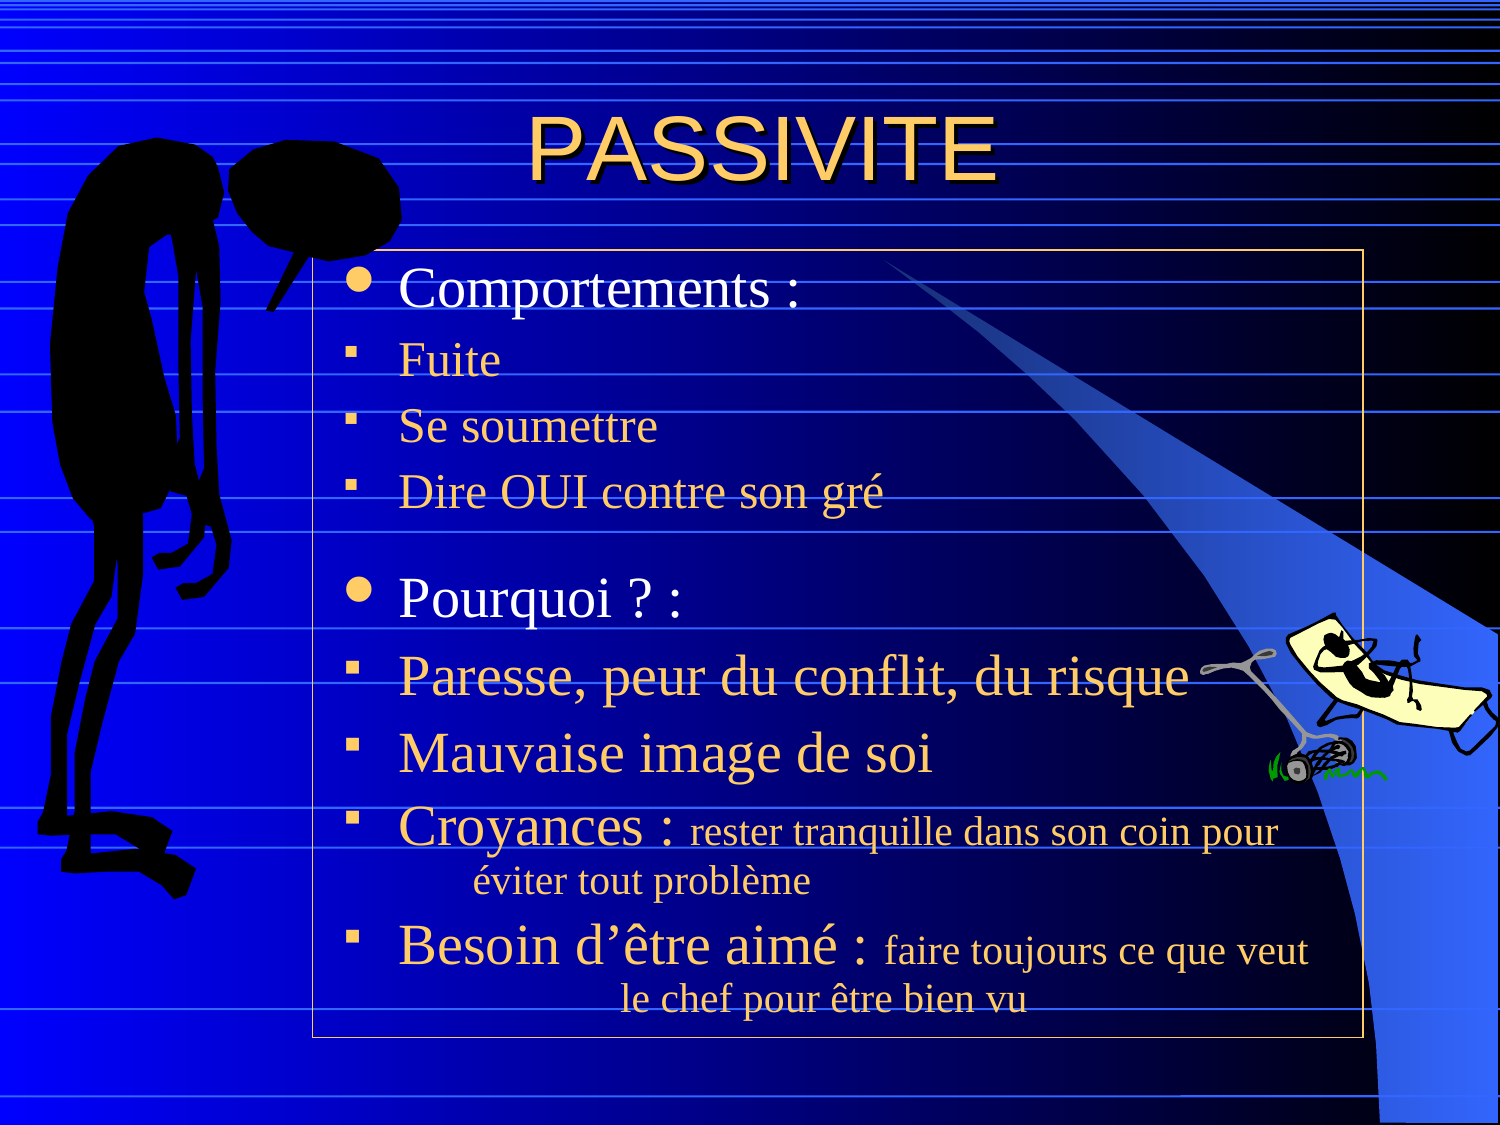

# PASSIVITE
Comportements :
Fuite
Se soumettre
Dire OUI contre son gré
Pourquoi ? :
Paresse, peur du conflit, du risque
Mauvaise image de soi
Croyances : rester tranquille dans son coin pour 	éviter tout problème
Besoin d’être aimé : faire toujours ce que veut 			le chef pour être bien vu